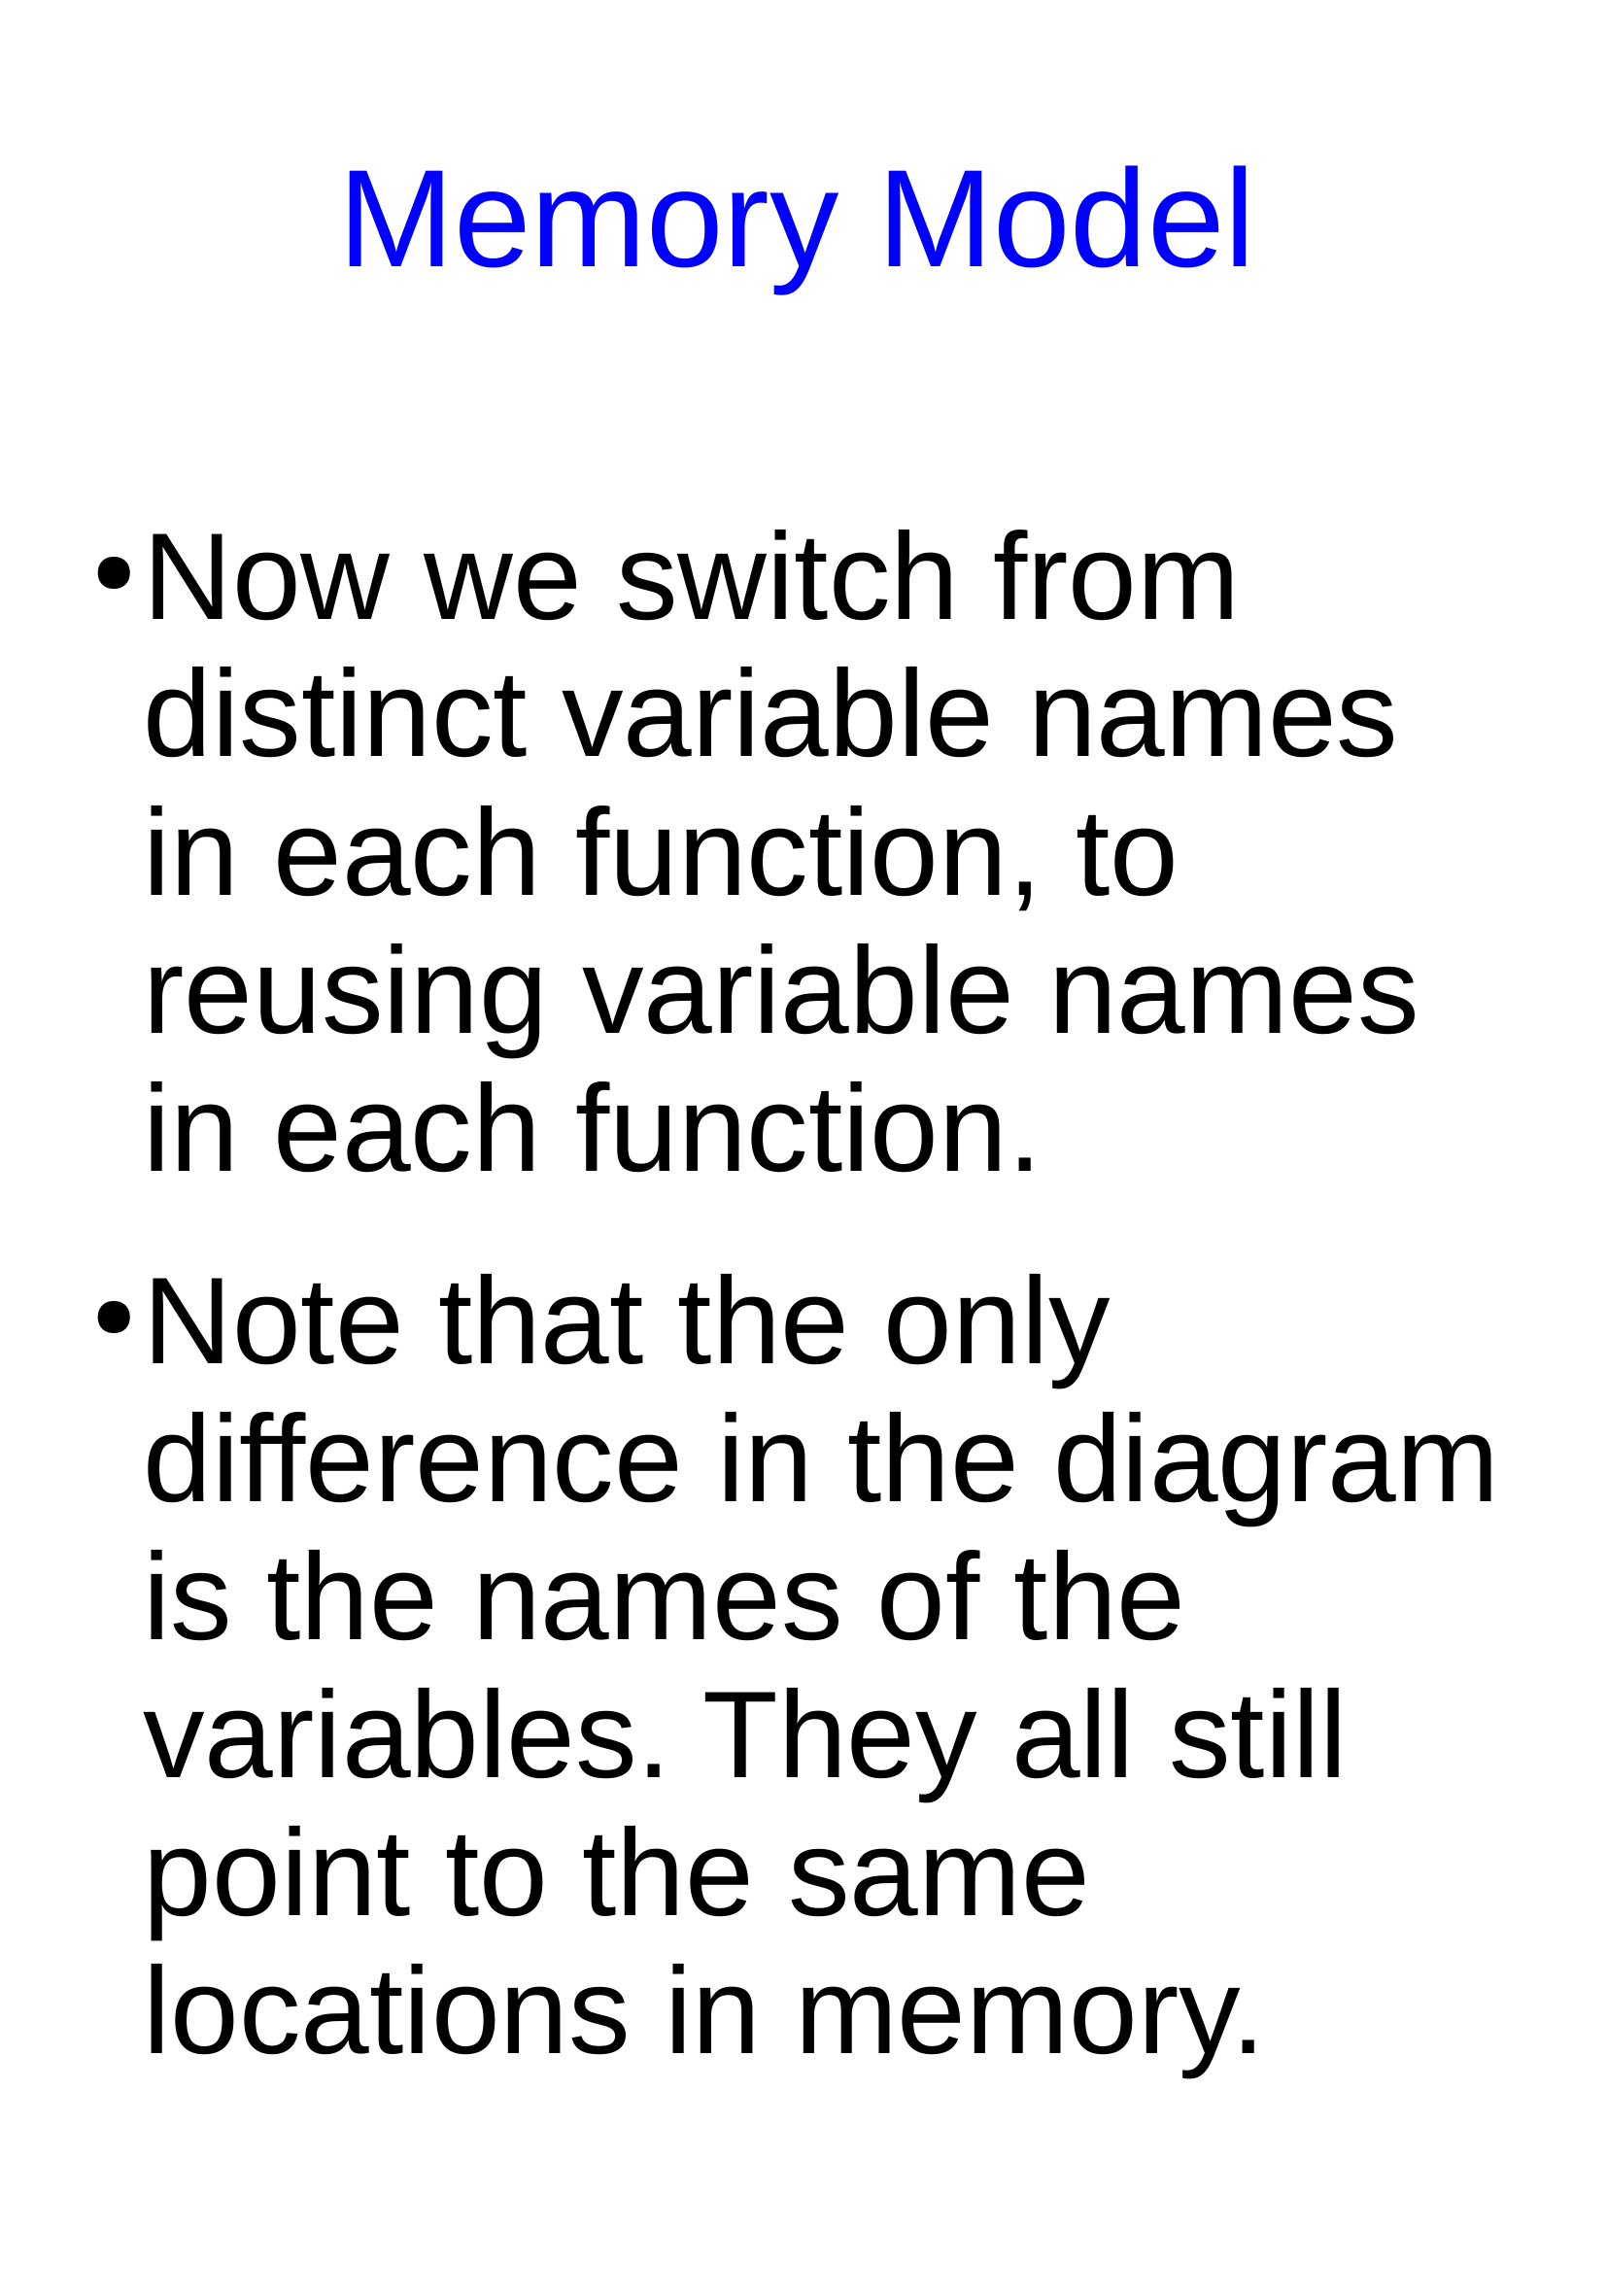

# Memory Model
Now we switch from distinct variable names in each function, to reusing variable names in each function.
Note that the only difference in the diagram is the names of the variables. They all still point to the same locations in memory.